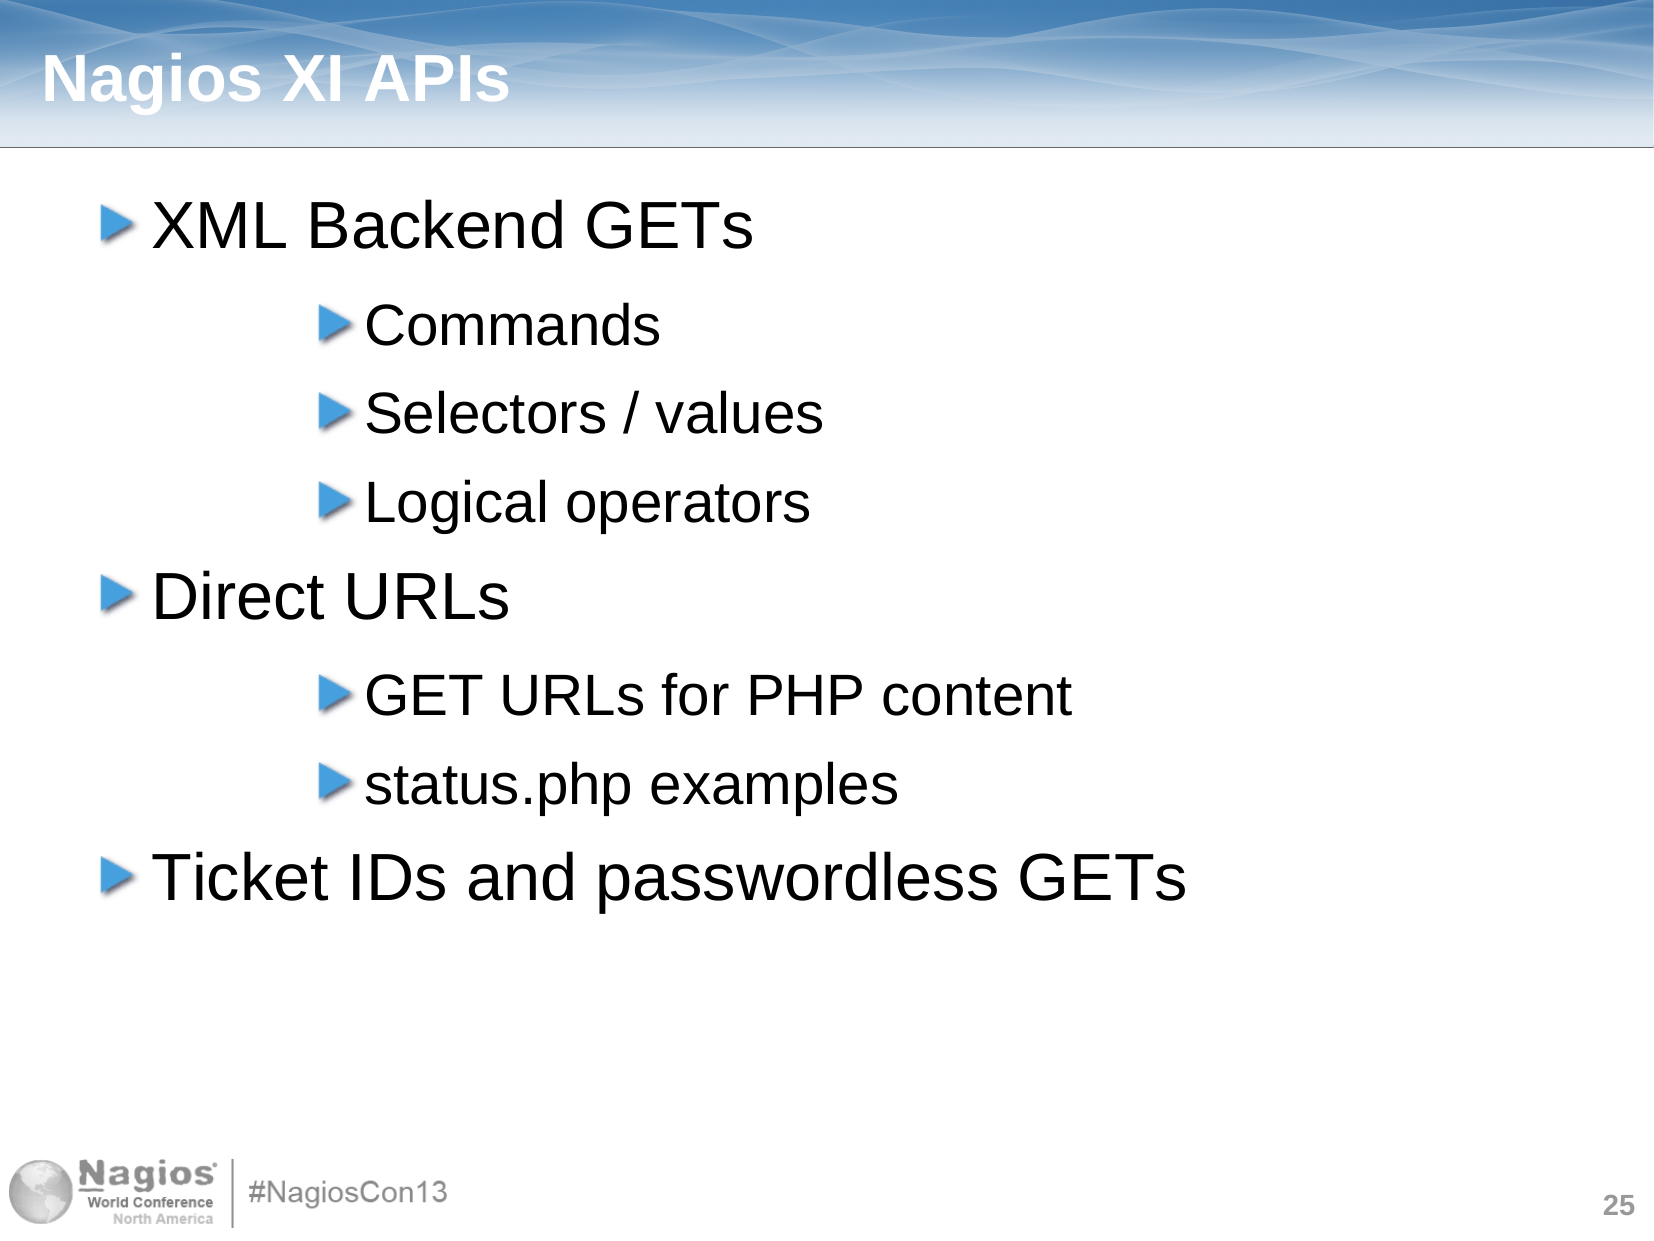

# Nagios XI APIs
XML Backend GETs
Commands
Selectors / values
Logical operators
Direct URLs
GET URLs for PHP content
status.php examples
Ticket IDs and passwordless GETs
25